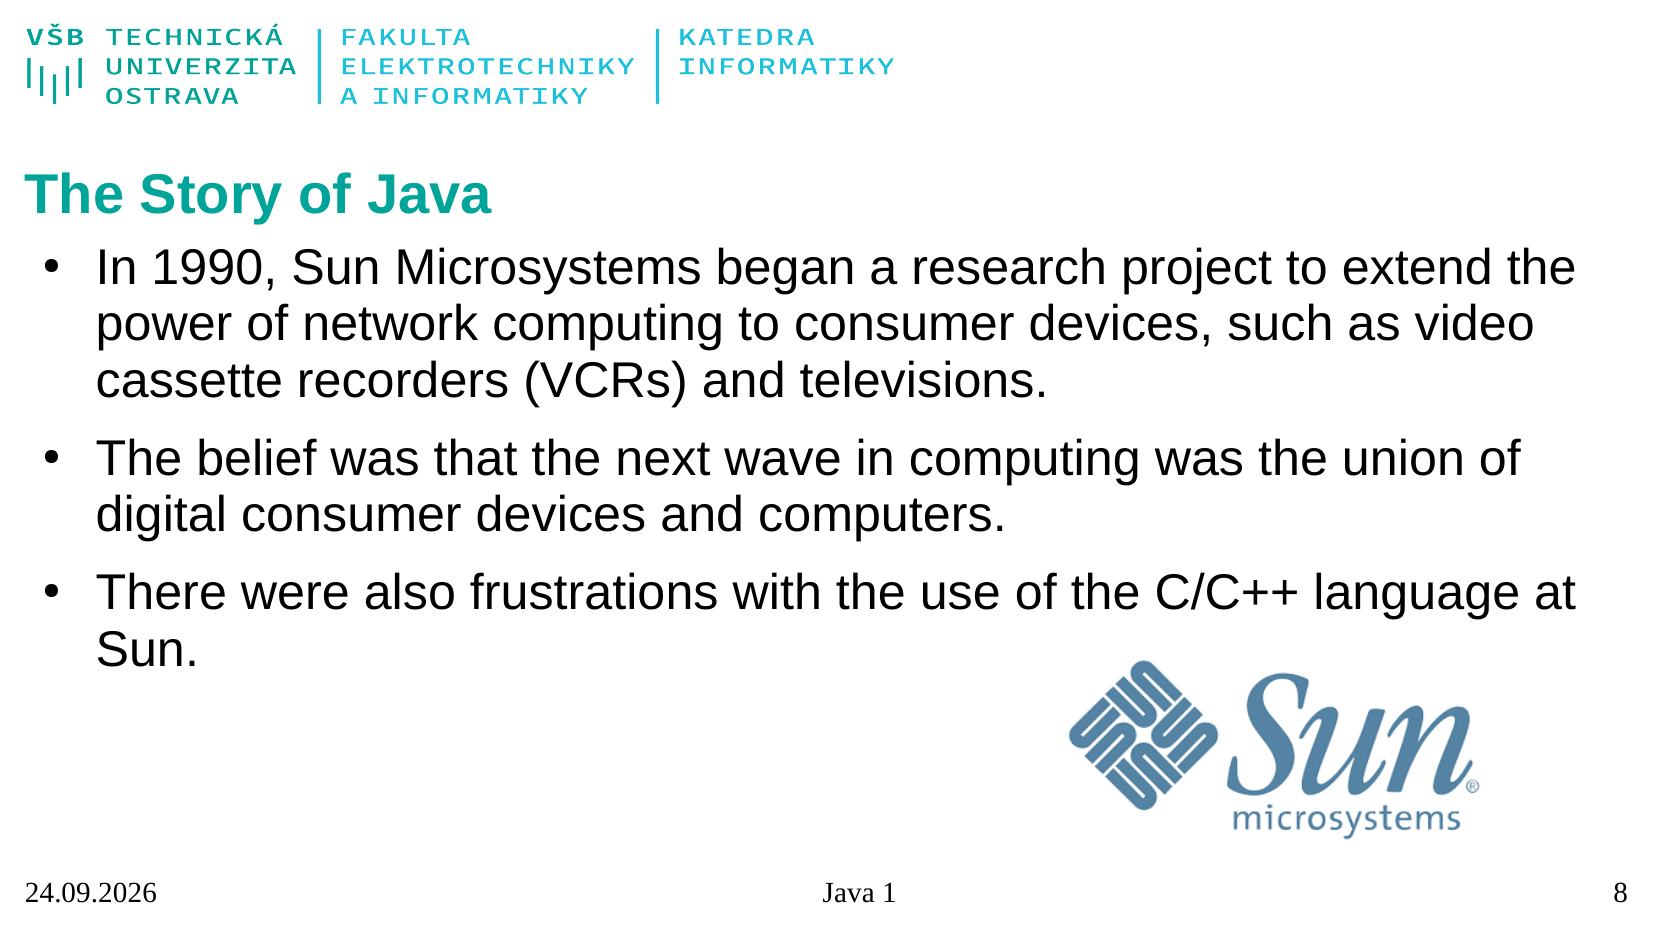

# The Story of Java
In 1990, Sun Microsystems began a research project to extend the power of network computing to consumer devices, such as video cassette recorders (VCRs) and televisions.
The belief was that the next wave in computing was the union of digital consumer devices and computers.
There were also frustrations with the use of the C/C++ language at Sun.
Java 1
8